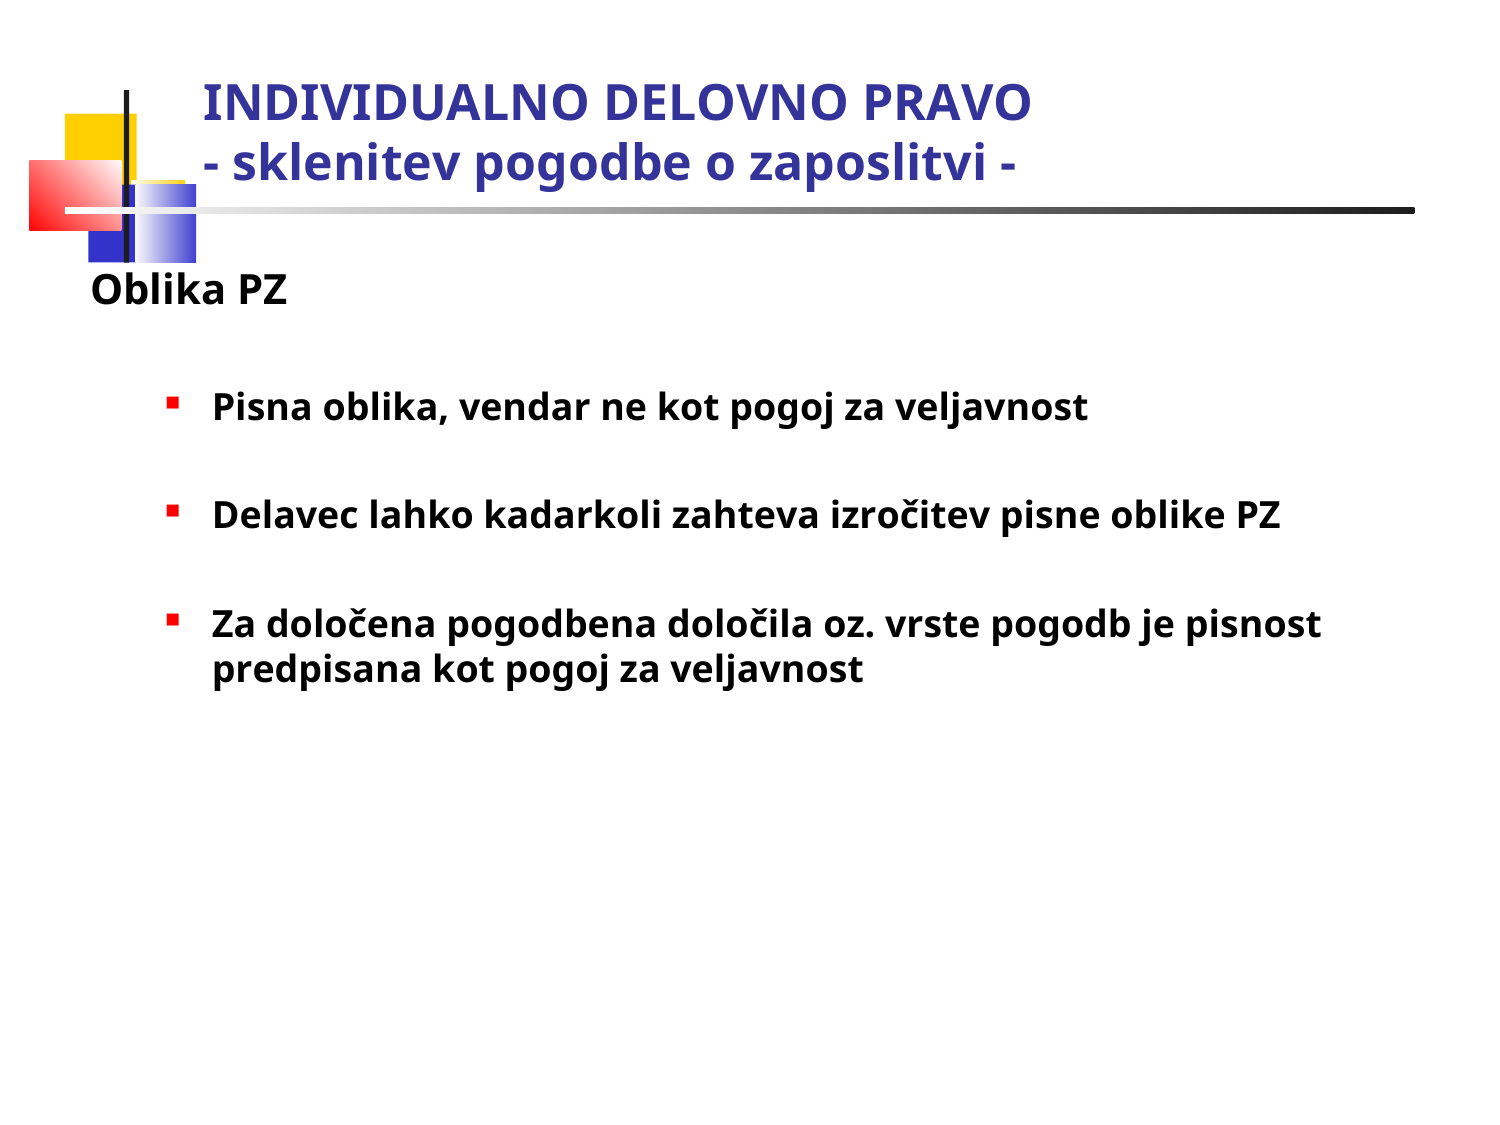

# INDIVIDUALNO DELOVNO PRAVO - sklenitev pogodbe o zaposlitvi -
Oblika PZ
Pisna oblika, vendar ne kot pogoj za veljavnost
Delavec lahko kadarkoli zahteva izročitev pisne oblike PZ
Za določena pogodbena določila oz. vrste pogodb je pisnost predpisana kot pogoj za veljavnost